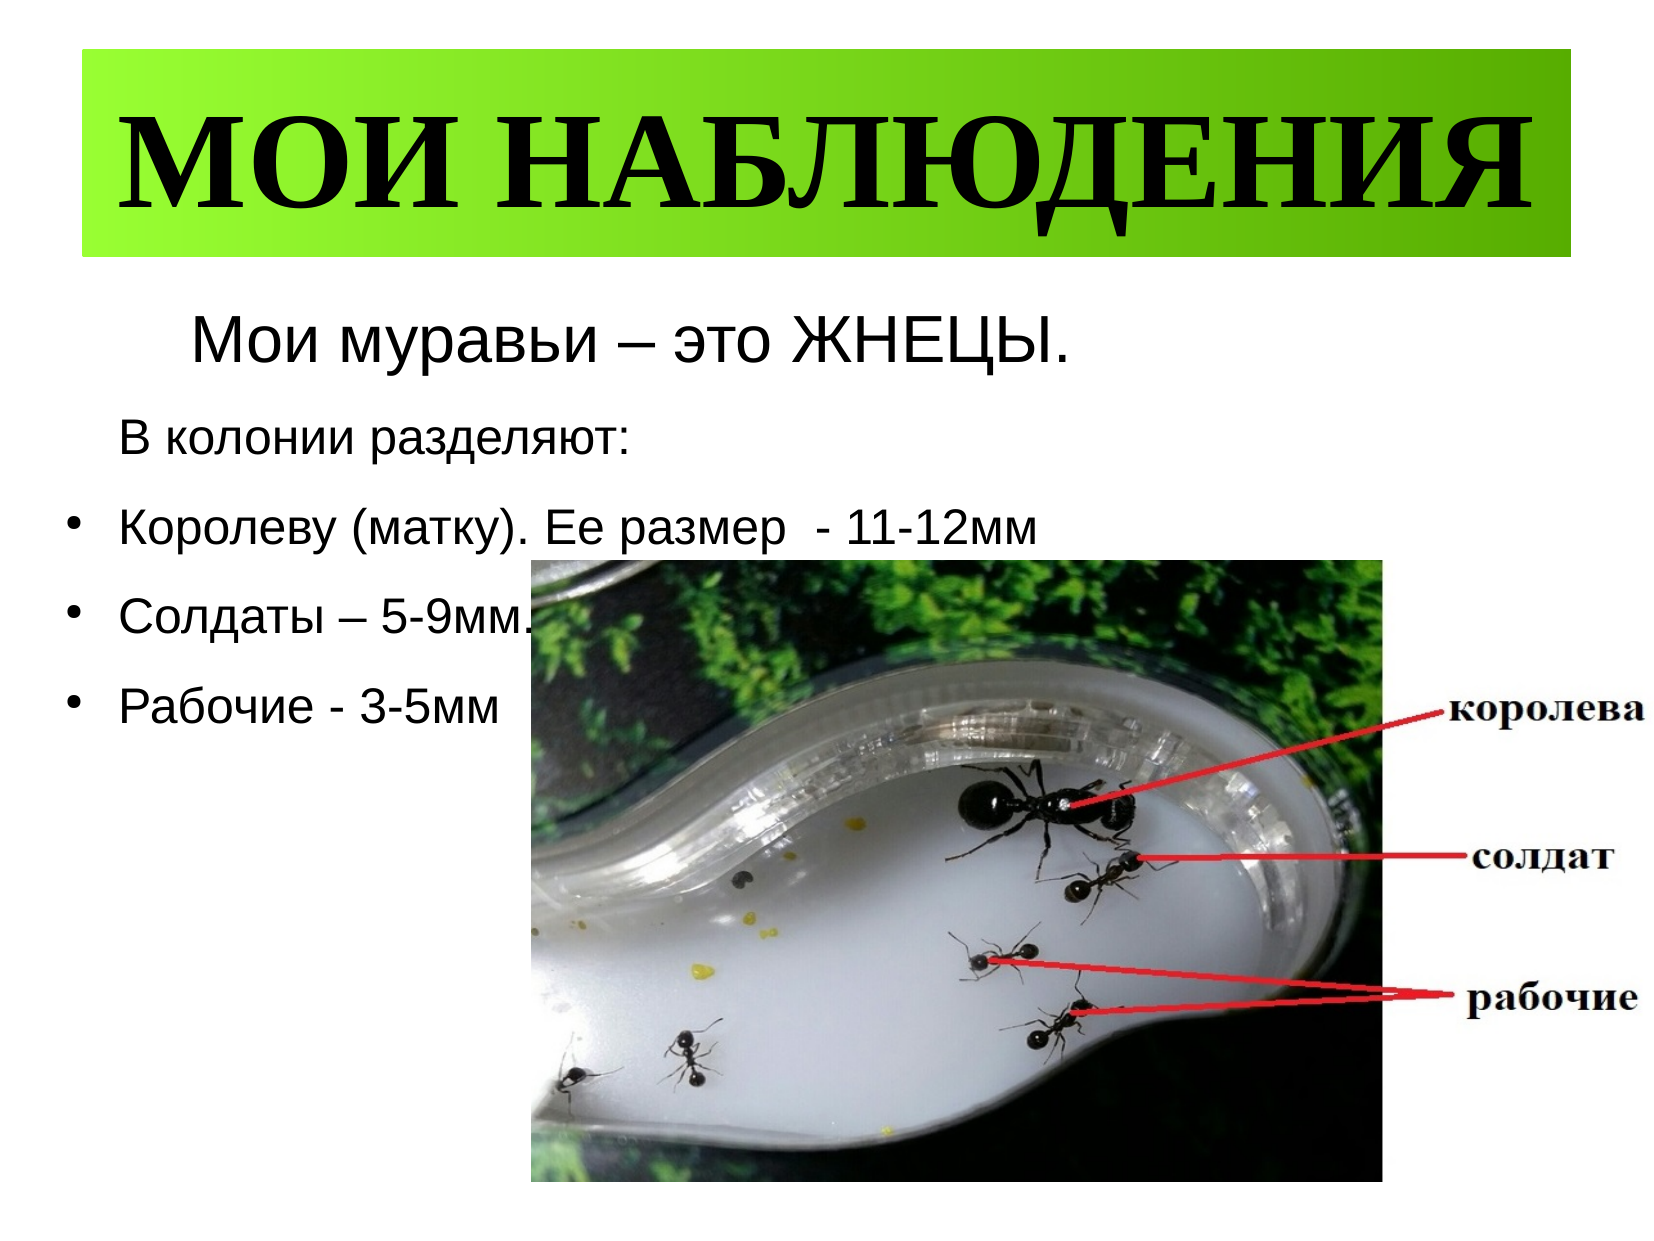

# МОИ НАБЛЮДЕНИЯ
Мои муравьи – это ЖНЕЦЫ.
В колонии разделяют:
Королеву (матку). Ее размер - 11-12мм
Солдаты – 5-9мм.
Рабочие - 3-5мм